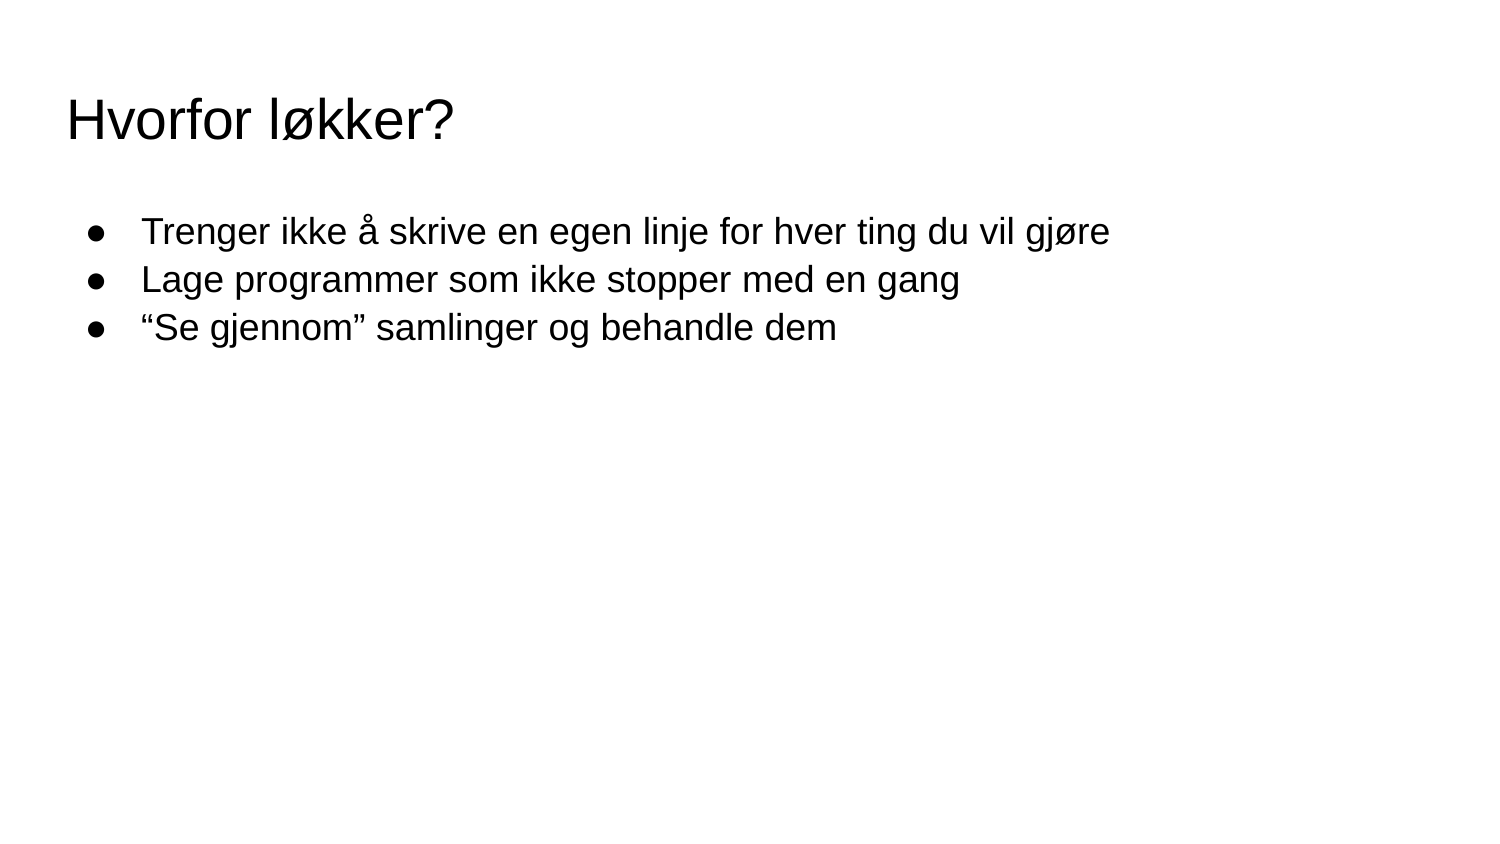

# Hvorfor løkker?
Trenger ikke å skrive en egen linje for hver ting du vil gjøre
Lage programmer som ikke stopper med en gang
“Se gjennom” samlinger og behandle dem